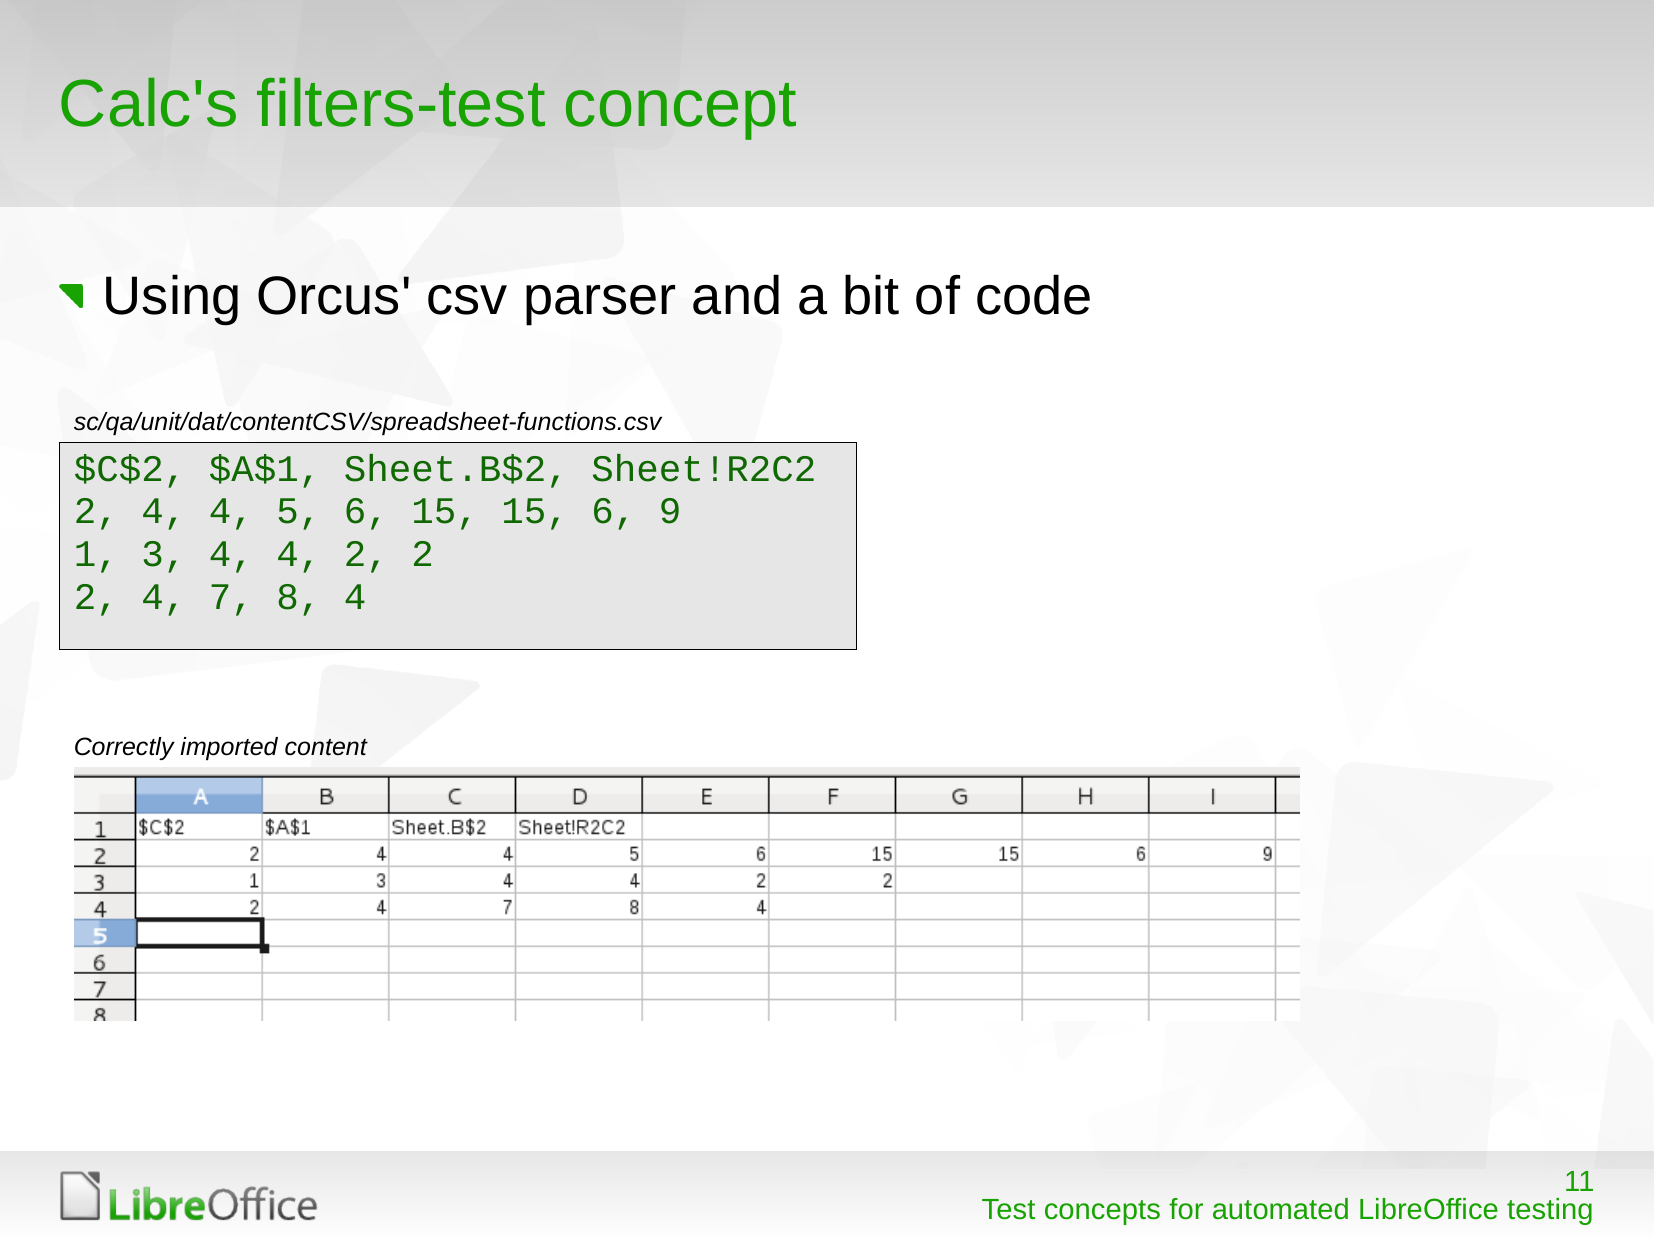

# Calc's filters-test concept
Using Orcus' csv parser and a bit of code
sc/qa/unit/dat/contentCSV/spreadsheet-functions.csv
$C$2, $A$1, Sheet.B$2, Sheet!R2C2
2, 4, 4, 5, 6, 15, 15, 6, 9
1, 3, 4, 4, 2, 2
2, 4, 7, 8, 4
Correctly imported content
11
Test concepts for automated LibreOffice testing